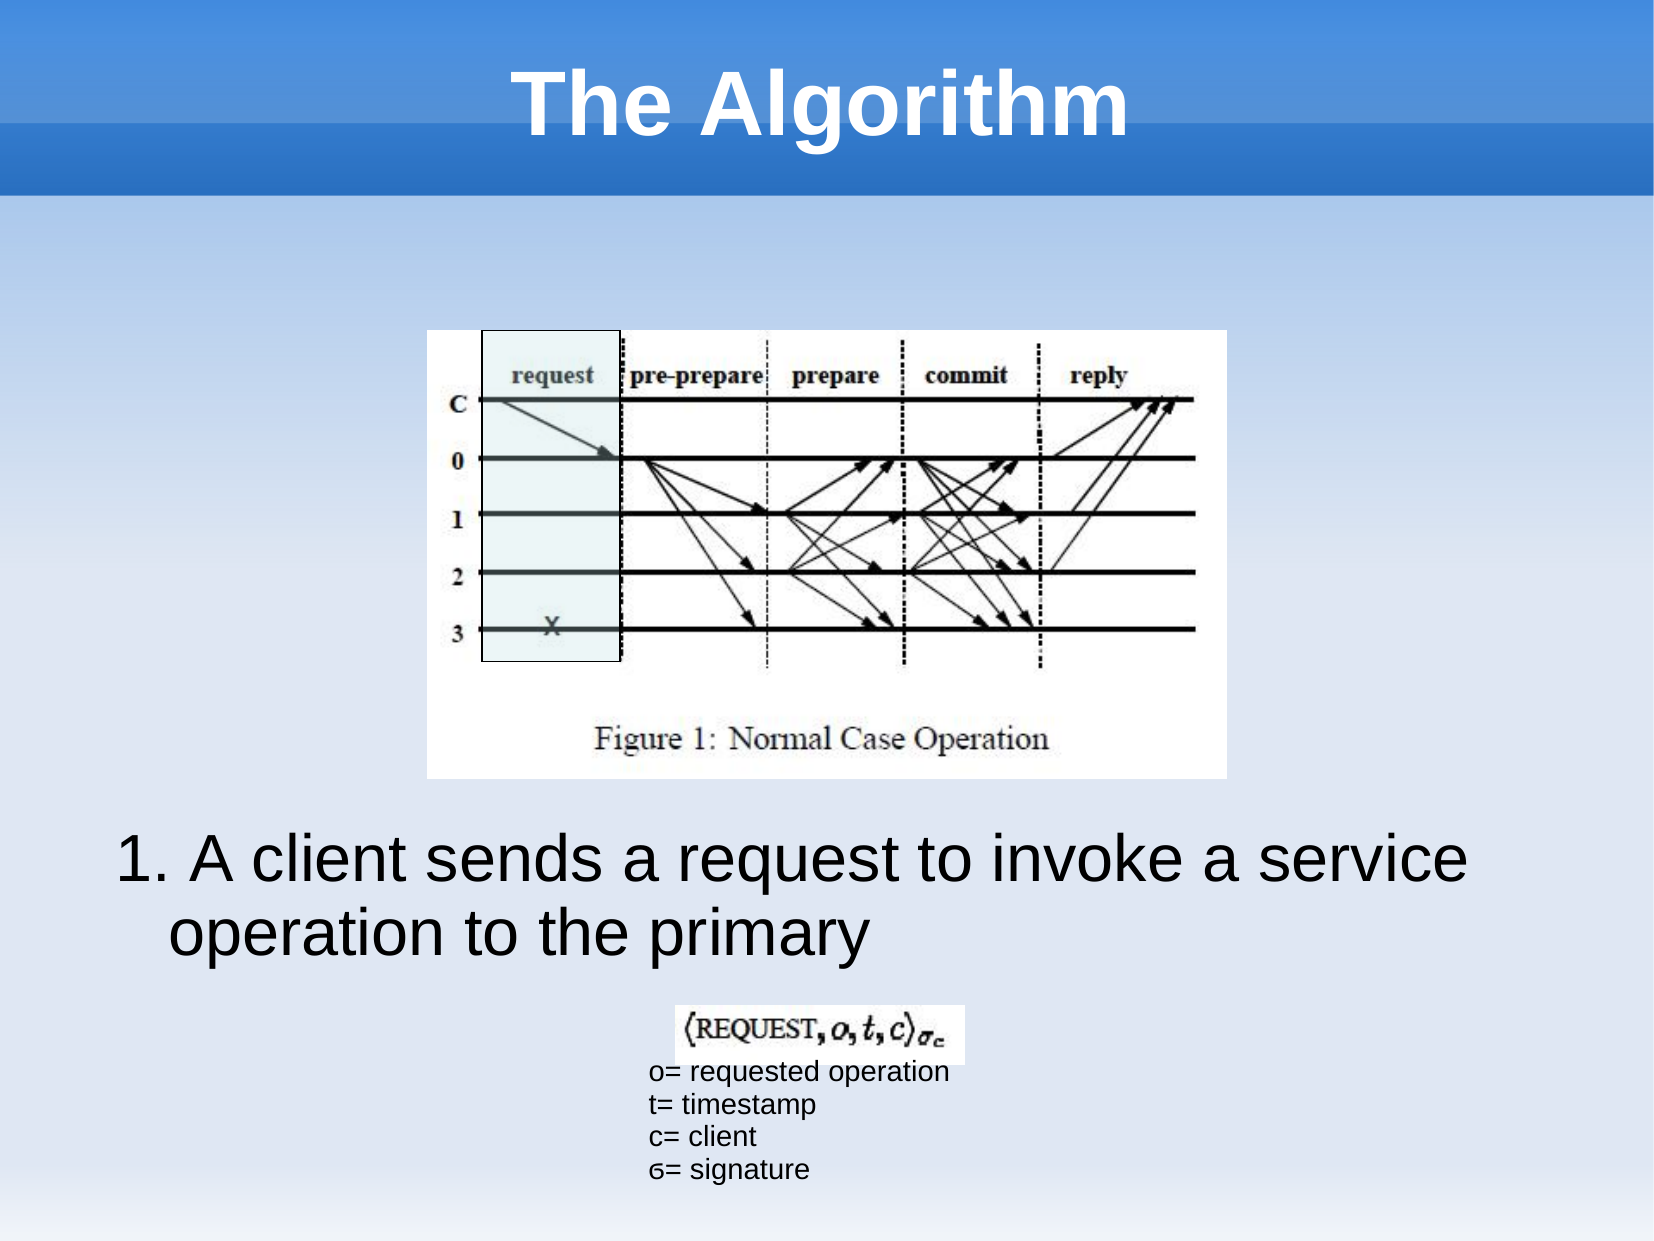

# The Algorithm
1. A client sends a request to invoke a service operation to the primary
o= requested operation
t= timestamp
c= client
ϭ= signature